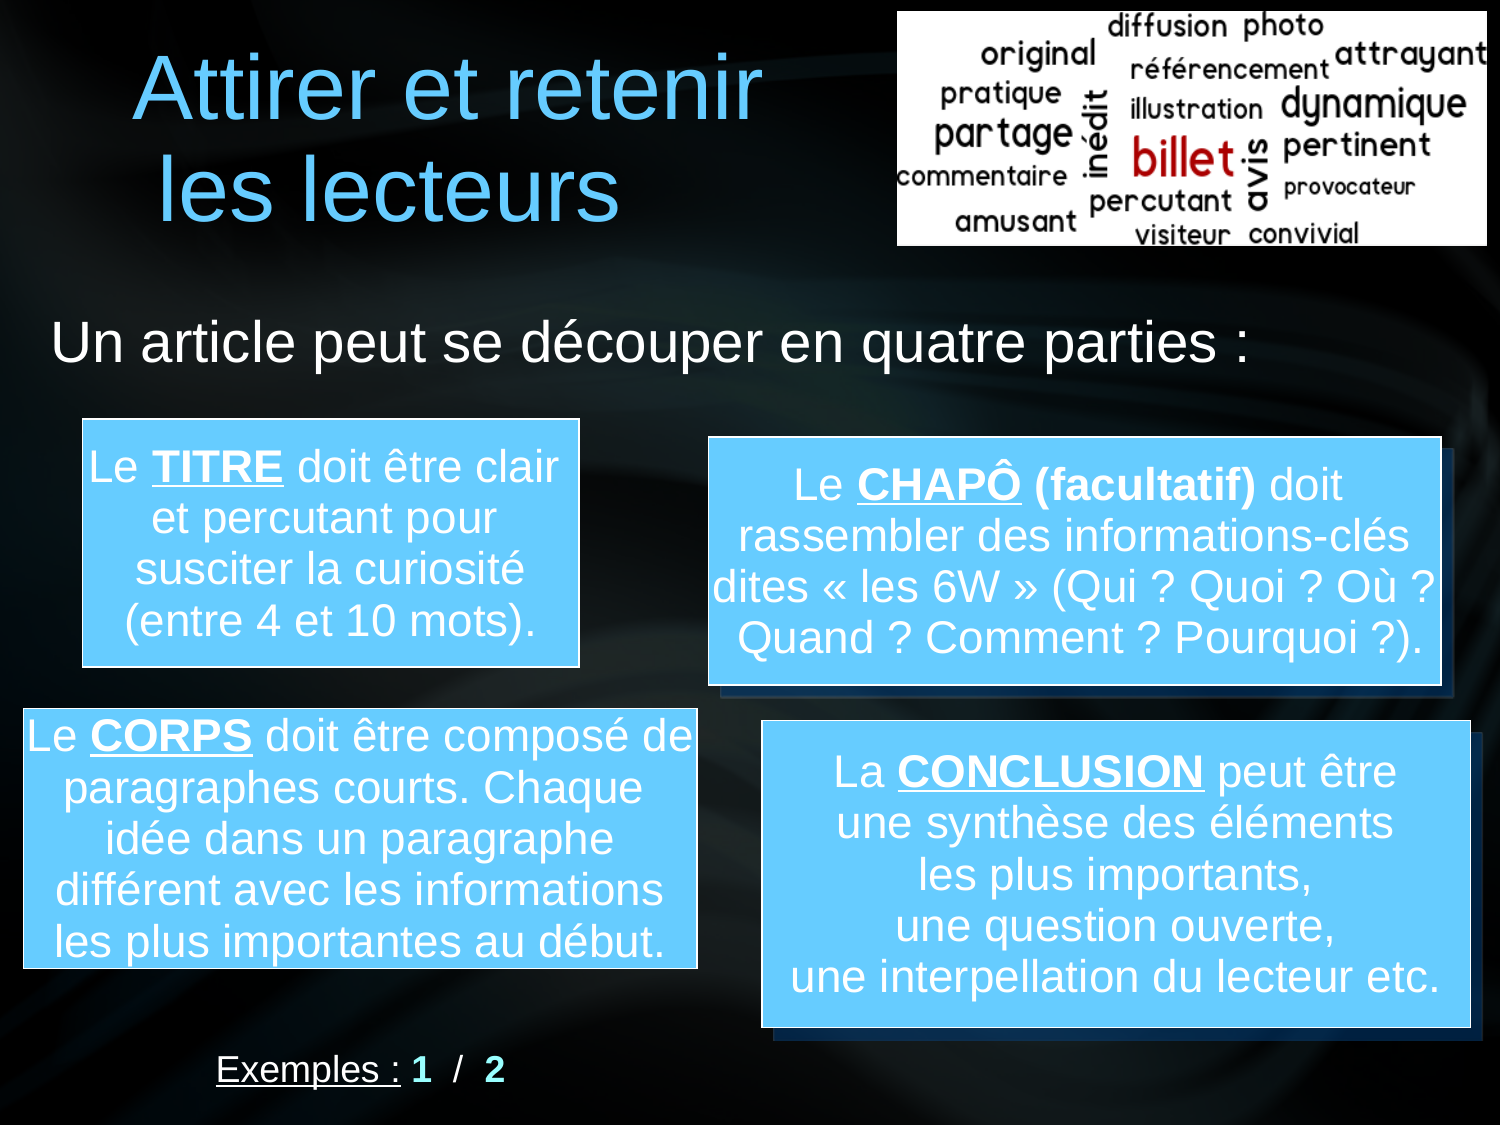

# Attirer et retenir les lecteurs
Un article peut se découper en quatre parties :
Le TITRE doit être clair
et percutant pour
susciter la curiosité
(entre 4 et 10 mots).
Le CHAPÔ (facultatif) doit
rassembler des informations-clés
dites « les 6W » (Qui ? Quoi ? Où ?
 Quand ? Comment ? Pourquoi ?).
Le CORPS doit être composé de
paragraphes courts. Chaque
idée dans un paragraphe
différent avec les informations
les plus importantes au début.
La CONCLUSION peut être
une synthèse des éléments
les plus importants,
une question ouverte,
une interpellation du lecteur etc.
Exemples : 1 / 2